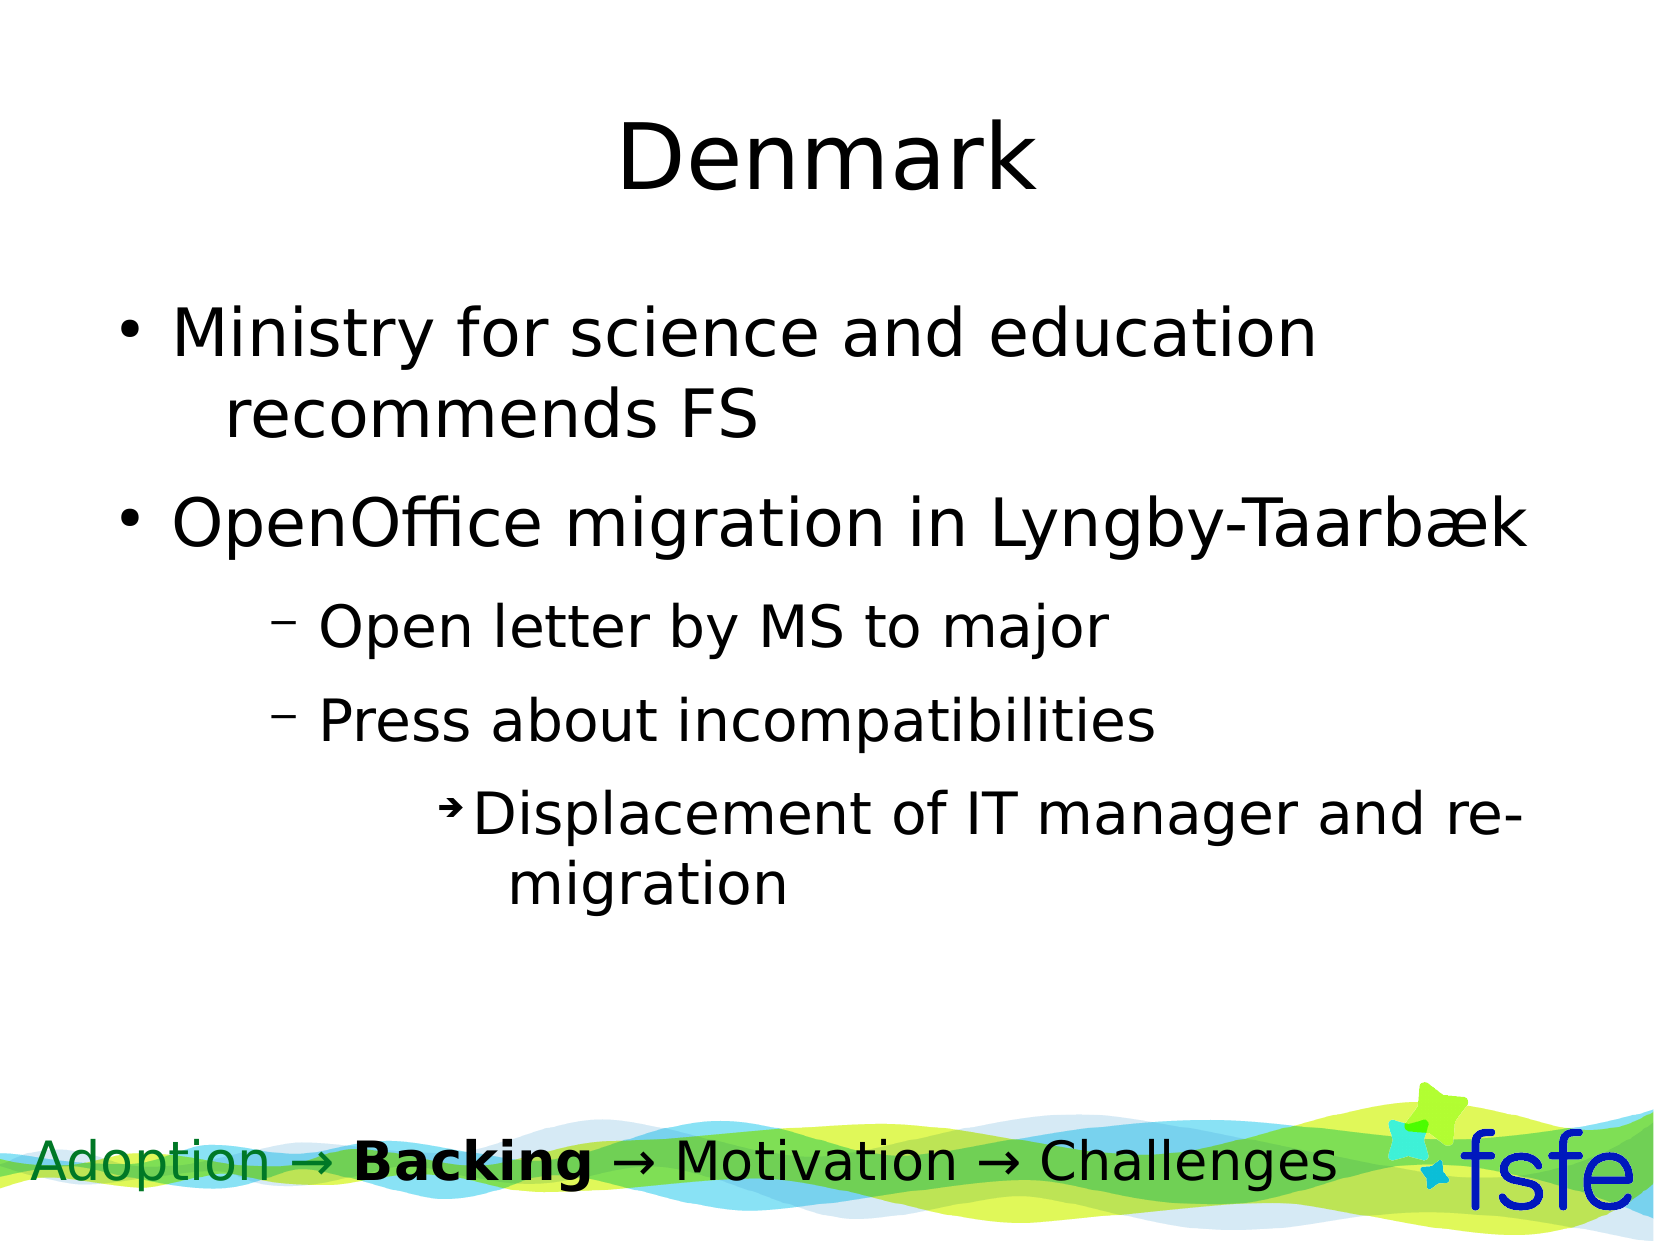

# Denmark
Ministry for science and education recommends FS
OpenOffice migration in Lyngby-Taarbæk
Open letter by MS to major
Press about incompatibilities
Displacement of IT manager and re-migration
Adoption → Backing → Motivation → Challenges